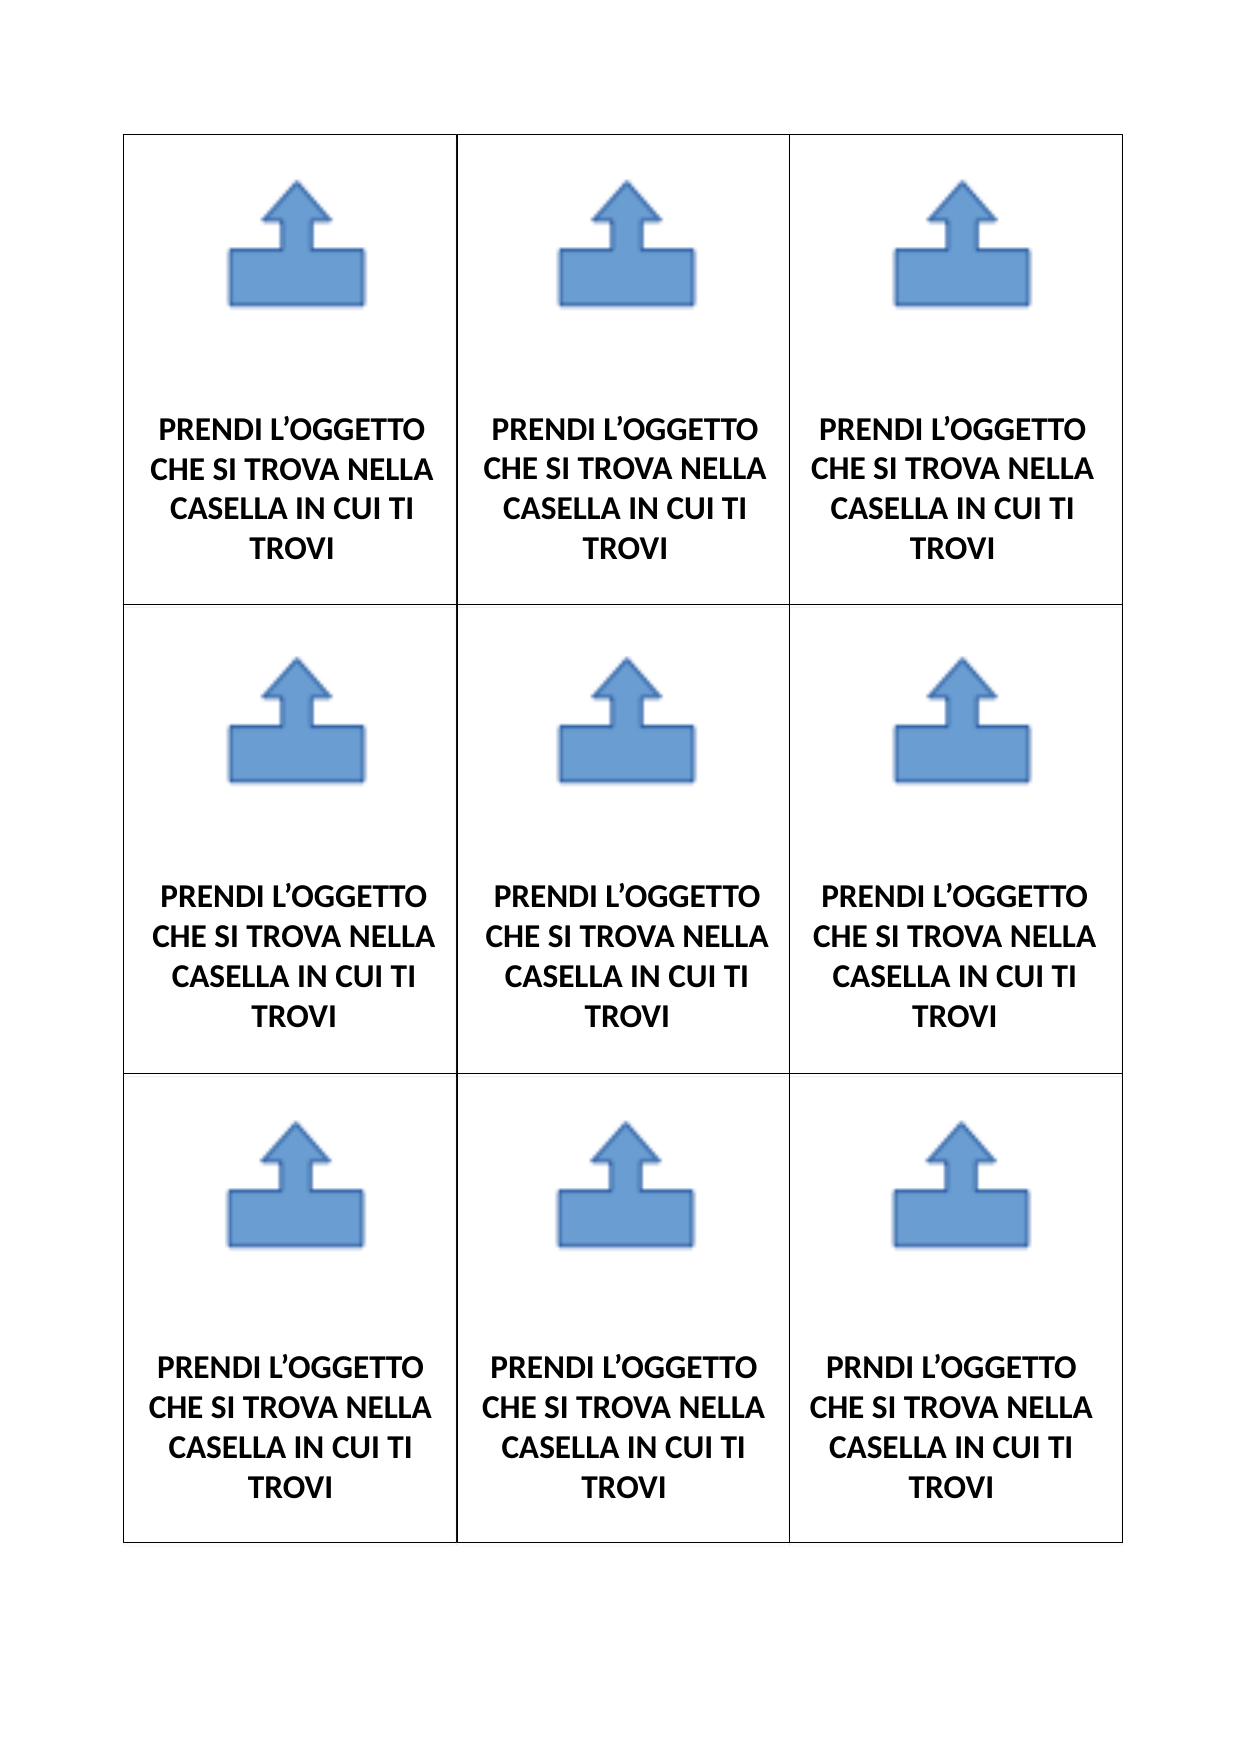

PRENDI L’OGGETTO CHE SI TROVA NELLA CASELLA IN CUI TI TROVI
PRENDI L’OGGETTO CHE SI TROVA NELLA CASELLA IN CUI TI TROVI
PRENDI L’OGGETTO CHE SI TROVA NELLA CASELLA IN CUI TI TROVI
PRENDI L’OGGETTO CHE SI TROVA NELLA CASELLA IN CUI TI TROVI
PRENDI L’OGGETTO CHE SI TROVA NELLA CASELLA IN CUI TI TROVI
PRENDI L’OGGETTO CHE SI TROVA NELLA CASELLA IN CUI TI TROVI
PRENDI L’OGGETTO CHE SI TROVA NELLA CASELLA IN CUI TI TROVI
PRENDI L’OGGETTO CHE SI TROVA NELLA CASELLA IN CUI TI TROVI
PRNDI L’OGGETTO CHE SI TROVA NELLA CASELLA IN CUI TI TROVI